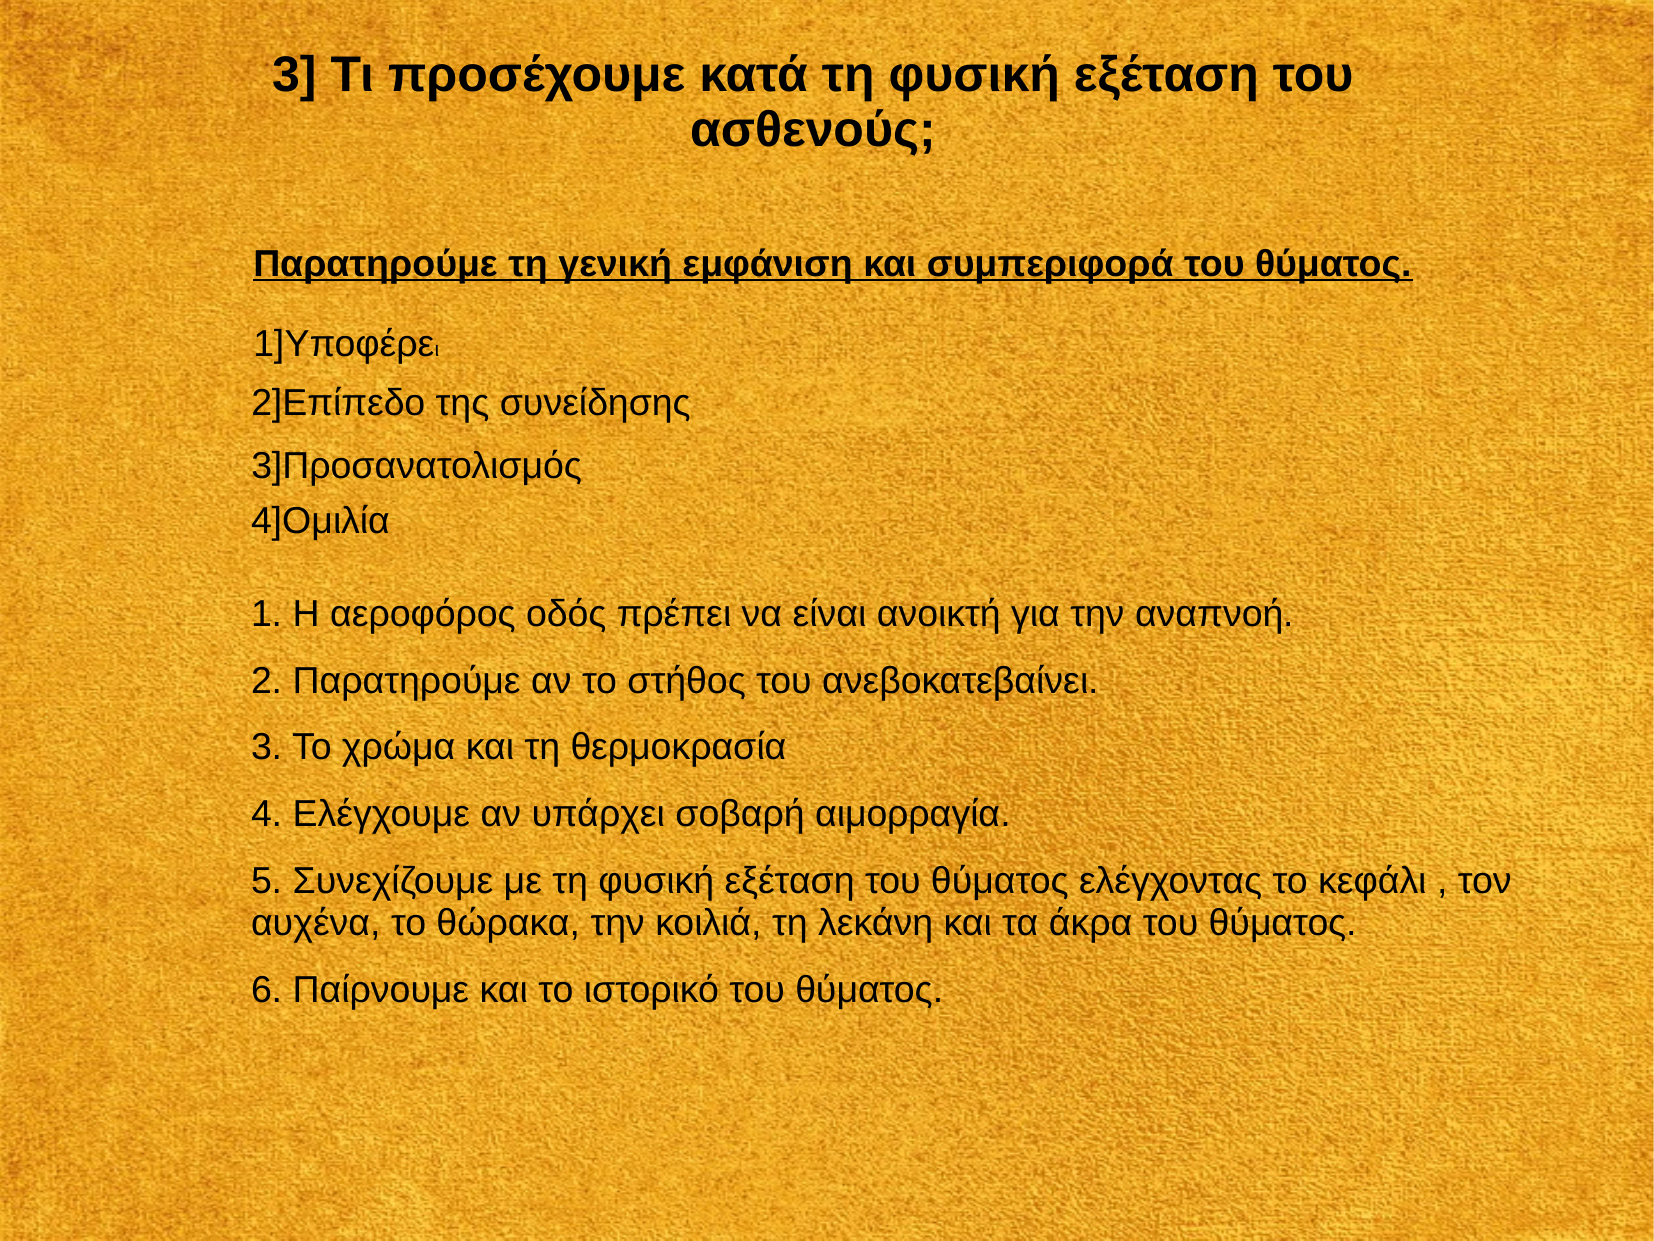

3] Τι προσέχουμε κατά τη φυσική εξέταση του ασθενούς;
Παρατηρούμε τη γενική εμφάνιση και συμπεριφορά του θύματος.
1]Υποφέρει
2]Επίπεδο της συνείδησης
3]Προσανατολισμός
4]Ομιλία
1. Η αεροφόρος οδός πρέπει να είναι ανοικτή για την αναπνοή.
2. Παρατηρούμε αν το στήθος του ανεβοκατεβαίνει.
3. Το χρώμα και τη θερμοκρασία
4. Ελέγχουμε αν υπάρχει σοβαρή αιμορραγία.
5. Συνεχίζουμε με τη φυσική εξέταση του θύματος ελέγχοντας το κεφάλι , τον αυχένα, το θώρακα, την κοιλιά, τη λεκάνη και τα άκρα του θύματος.
6. Παίρνουμε και το ιστορικό του θύματος.